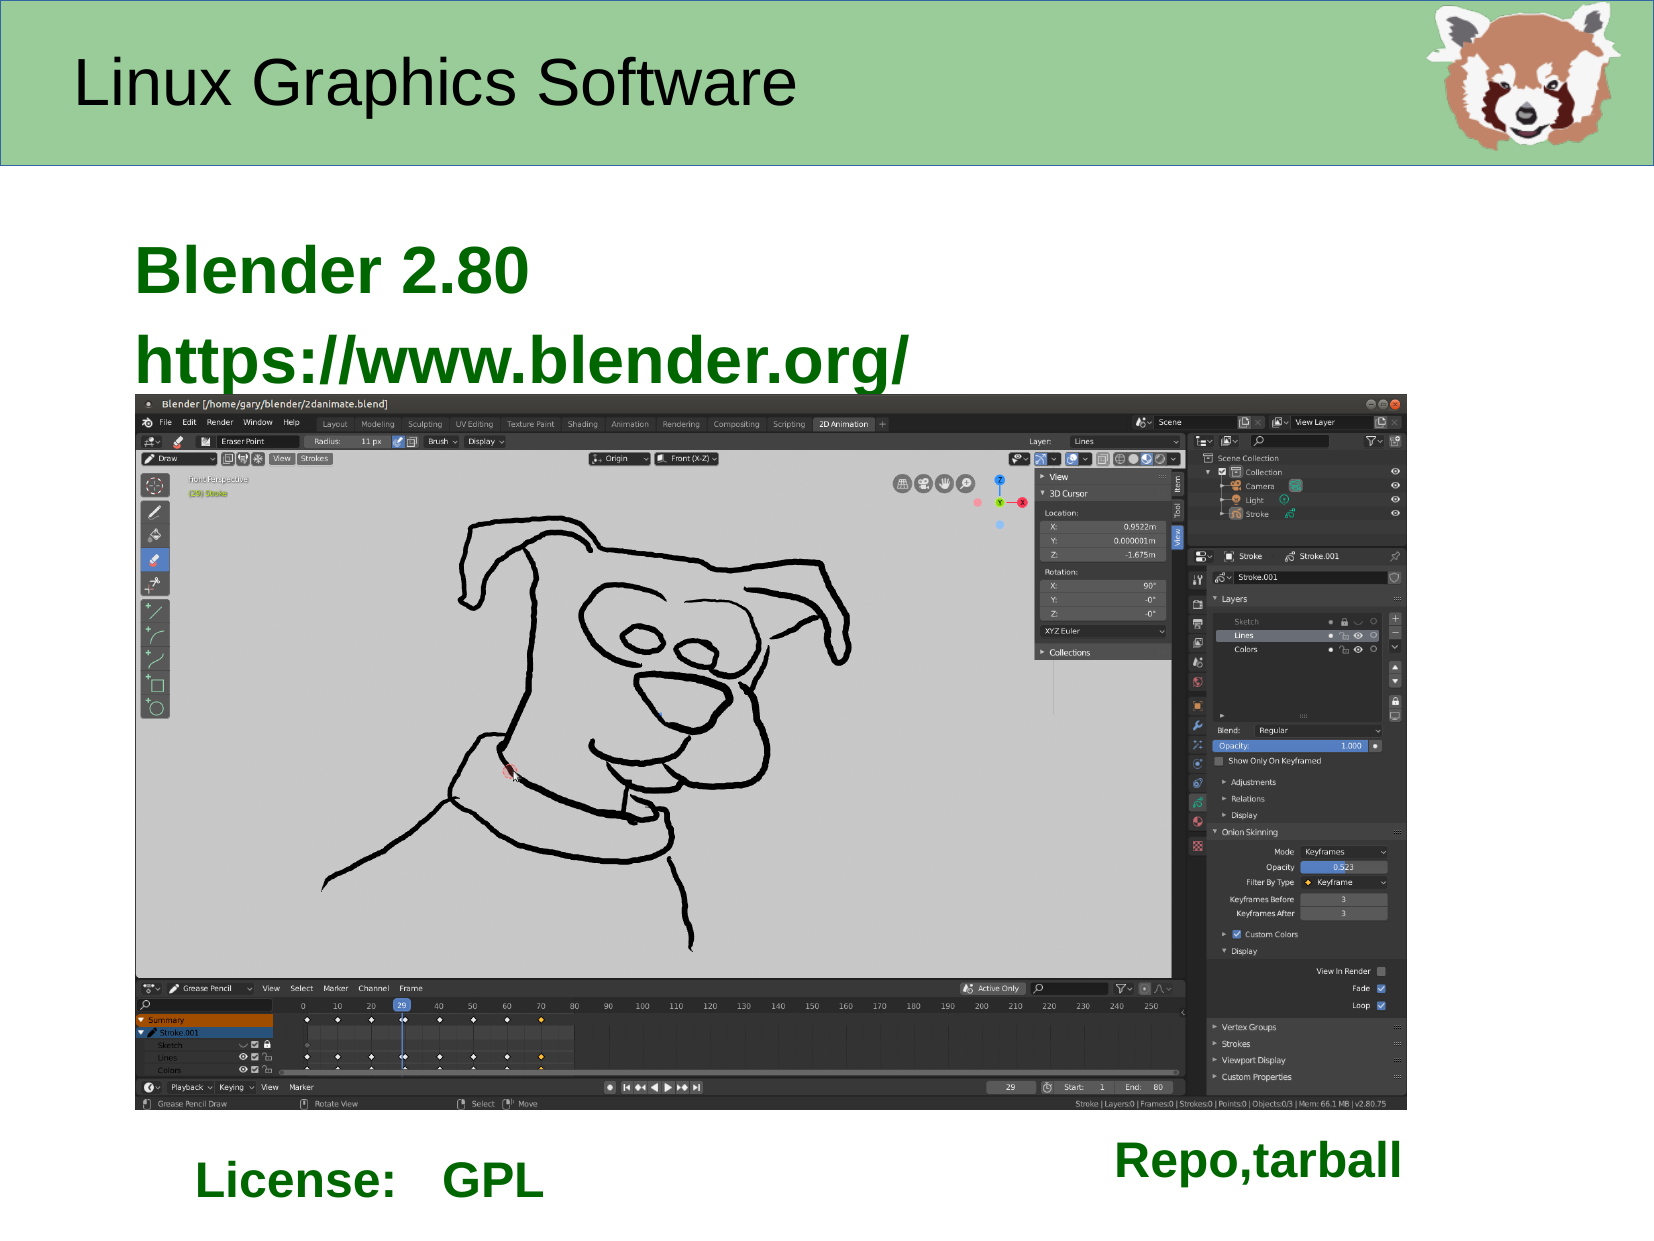

# Linux Graphics Software
Blender 2.80
https://www.blender.org/
Repo,tarball
License:
GPL